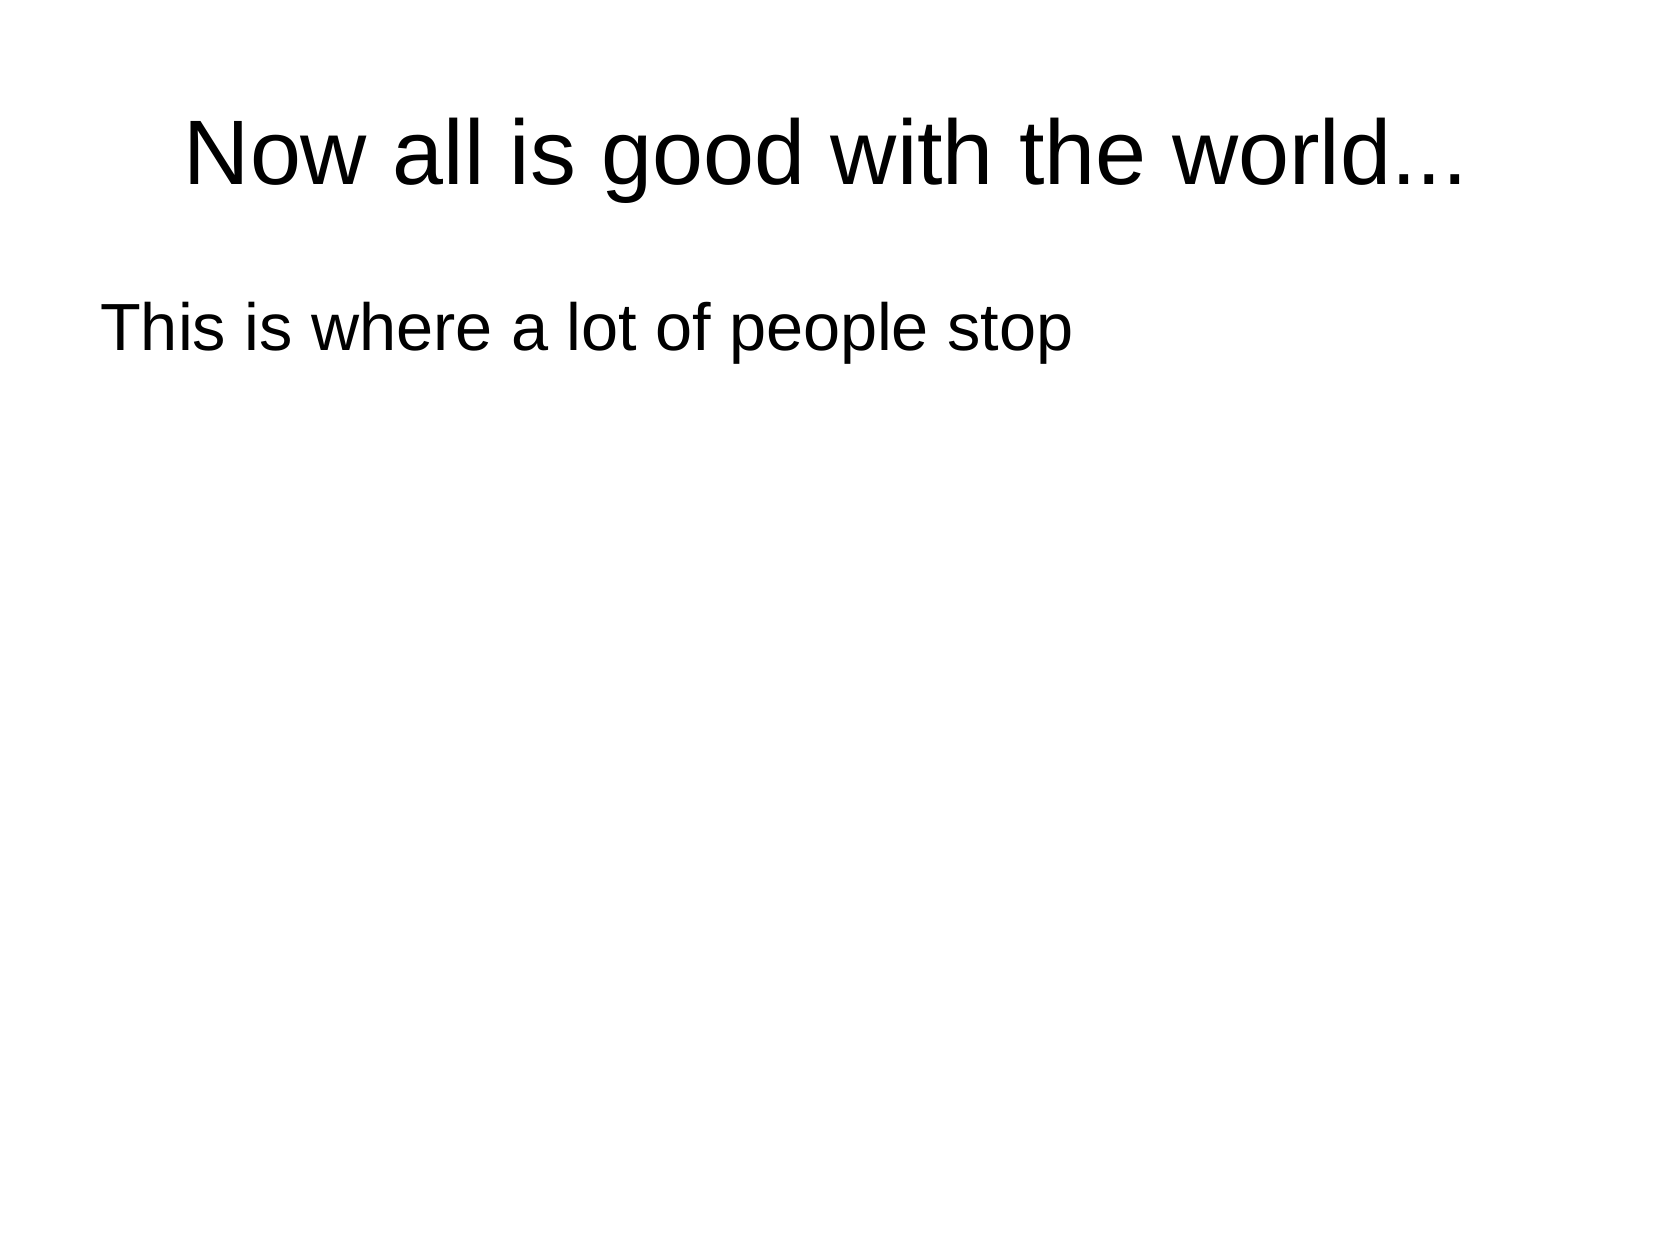

# Now all is good with the world...
This is where a lot of people stop